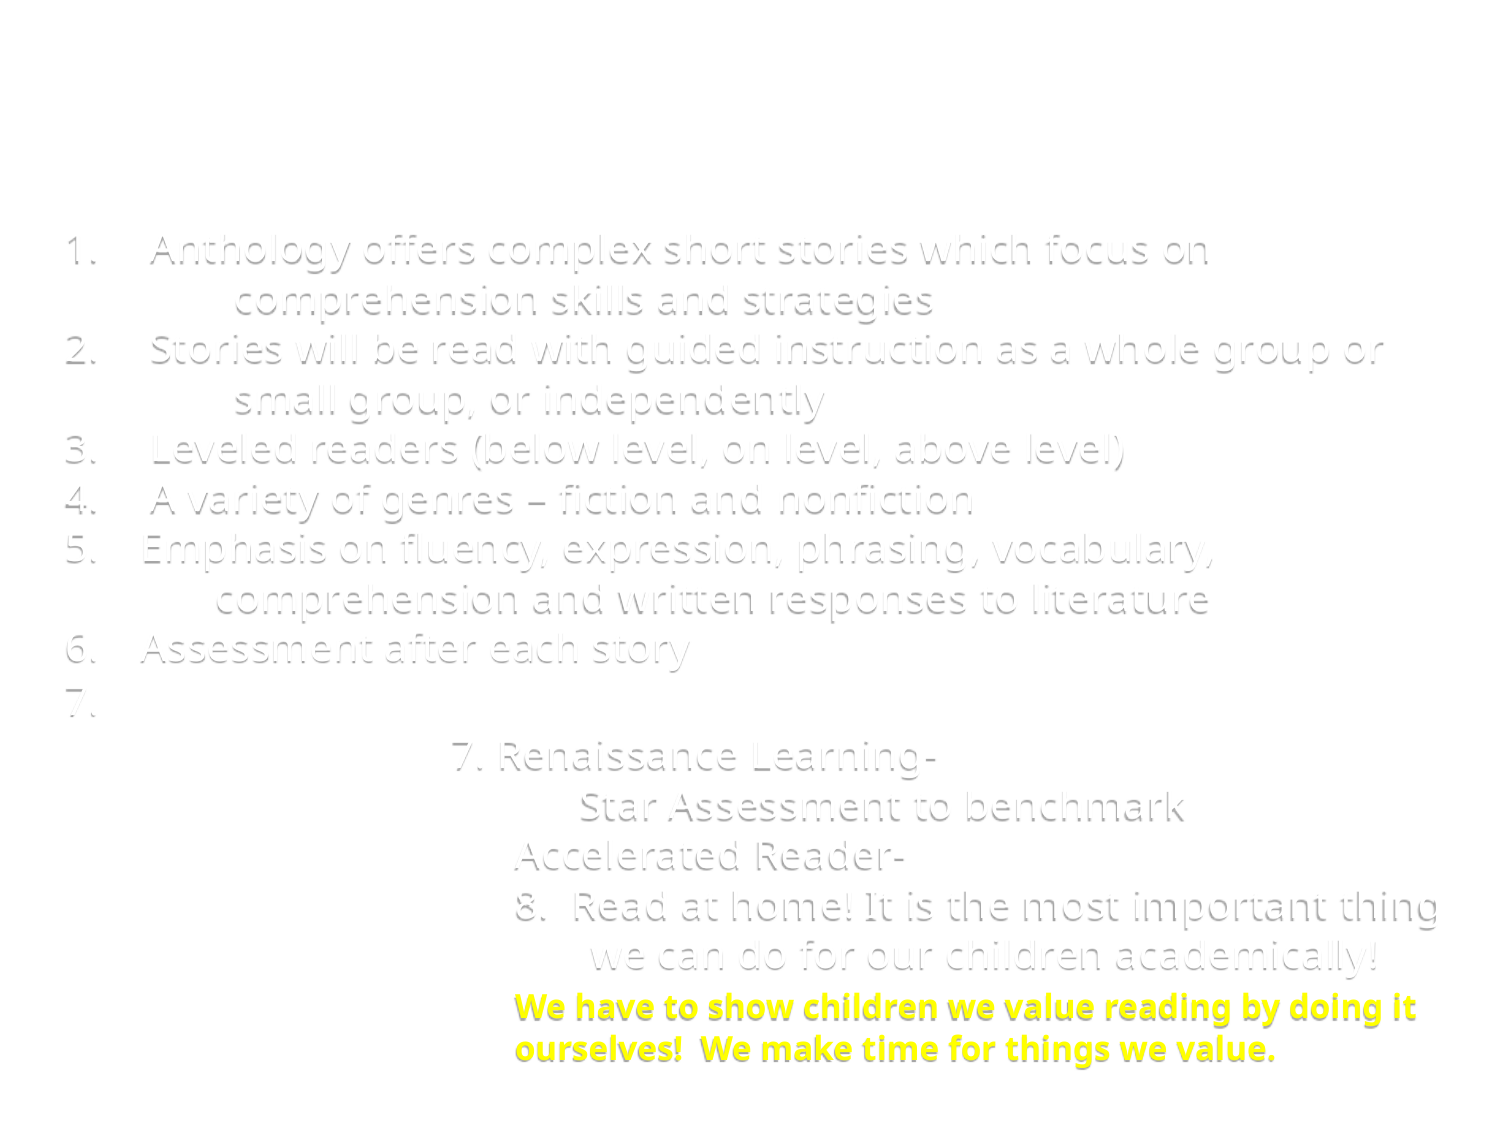

Anthology offers complex short stories which focus on comprehension skills and strategies
Stories will be read with guided instruction as a whole group or small group, or independently
Leveled readers (below level, on level, above level)
A variety of genres – fiction and nonfiction
Emphasis on fluency, expression, phrasing, vocabulary, 	comprehension and written responses to literature
Assessment after each story
				 7. Renaissance Learning-
					 Star Assessment to benchmark										Accelerated Reader-
						8. Read at home! It is the most important thing 							we can do for our children academically!
						We have to show children we value reading by doing it 						ourselves! We make time for things we value.